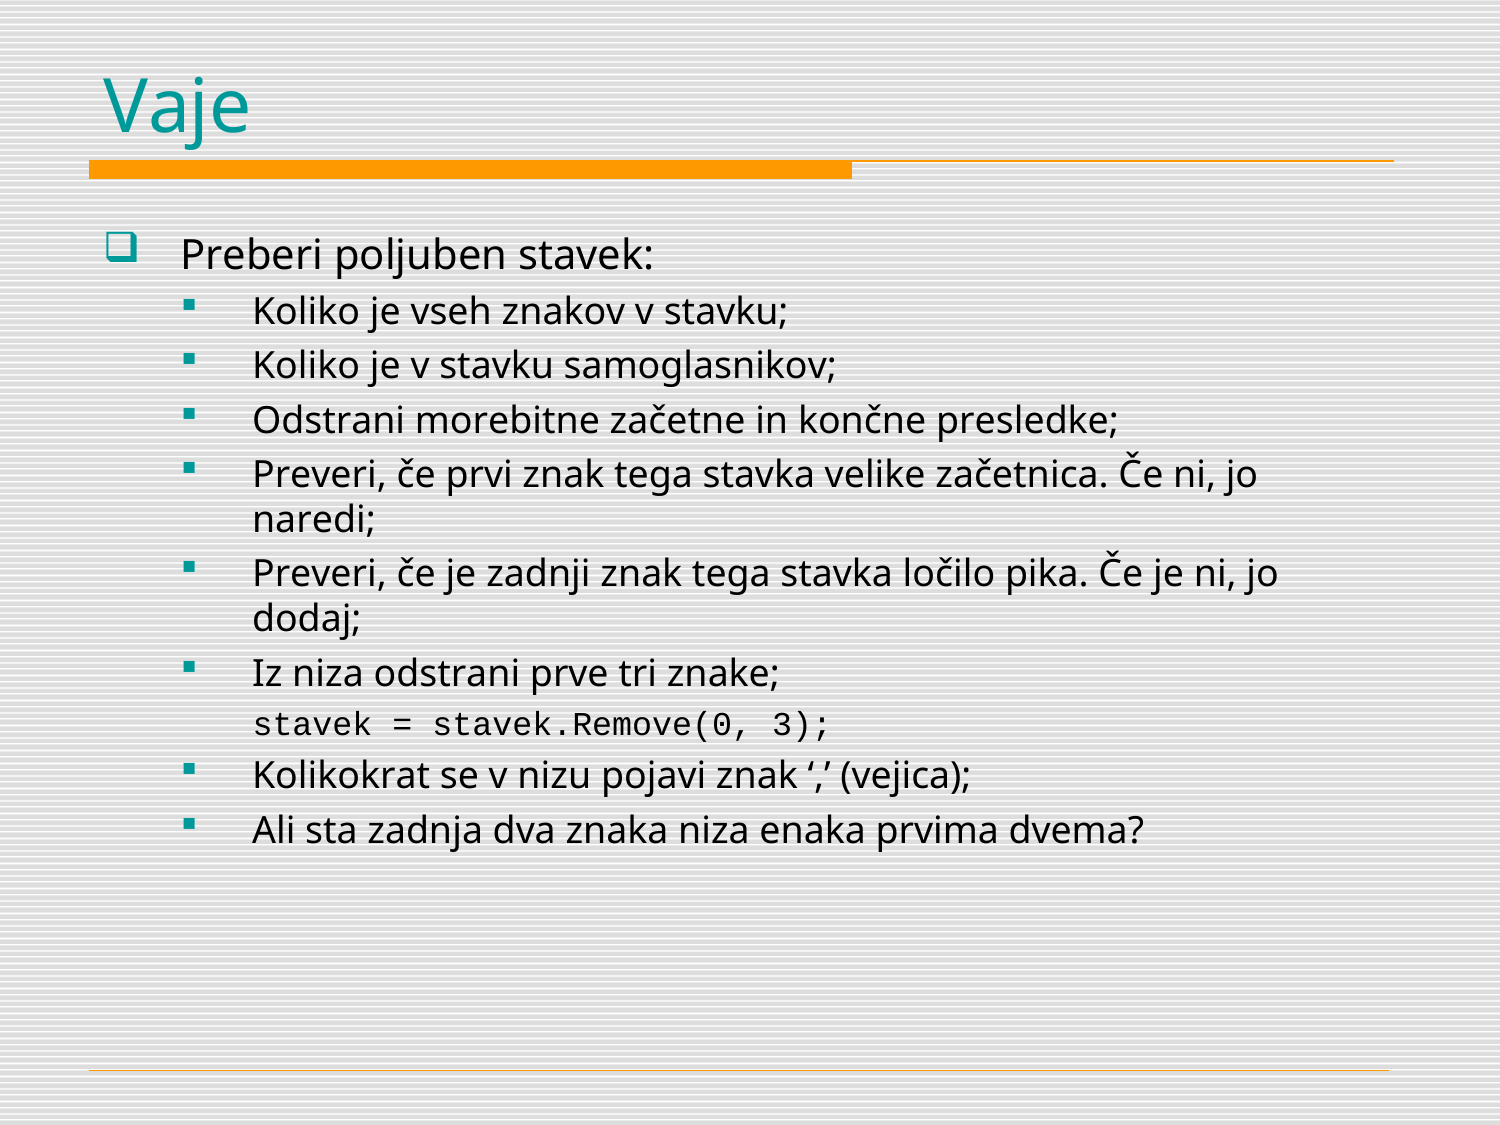

# Vaje
Preberi poljuben stavek:
Koliko je vseh znakov v stavku;
Koliko je v stavku samoglasnikov;
Odstrani morebitne začetne in končne presledke;
Preveri, če prvi znak tega stavka velike začetnica. Če ni, jo naredi;
Preveri, če je zadnji znak tega stavka ločilo pika. Če je ni, jo dodaj;
Iz niza odstrani prve tri znake;
stavek = stavek.Remove(0, 3);
Kolikokrat se v nizu pojavi znak ‘,’ (vejica);
Ali sta zadnja dva znaka niza enaka prvima dvema?